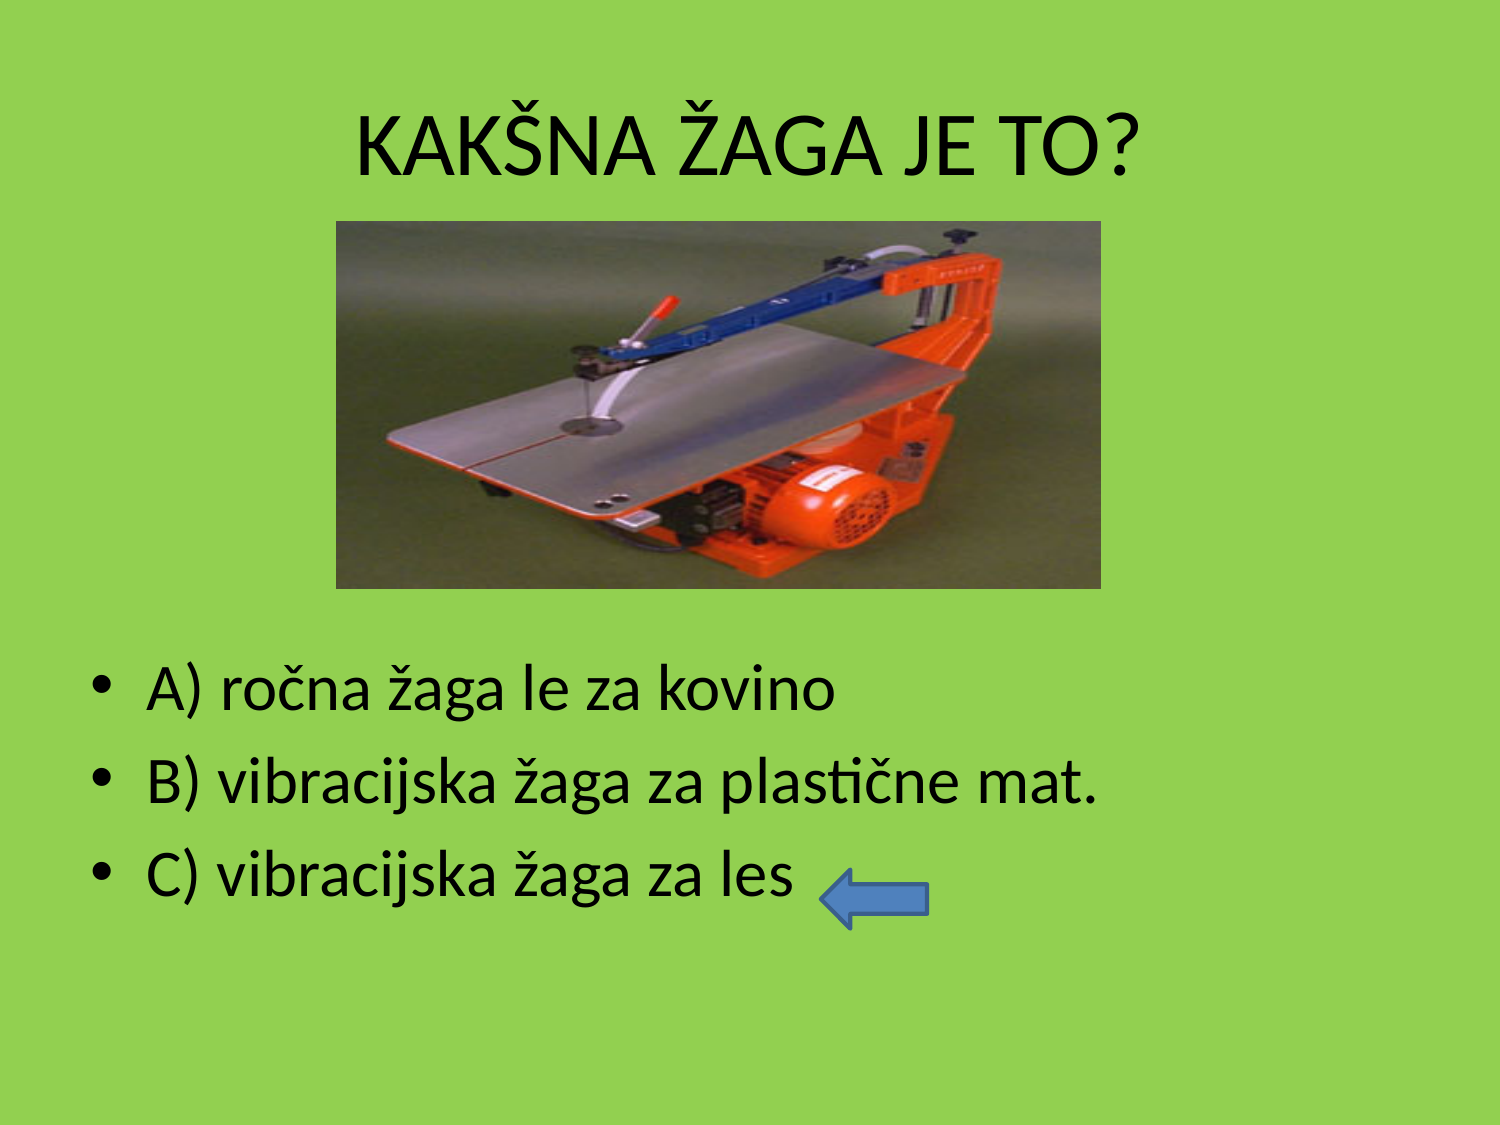

# KAKŠNA ŽAGA JE TO?
A) ročna žaga le za kovino
B) vibracijska žaga za plastične mat.
C) vibracijska žaga za les